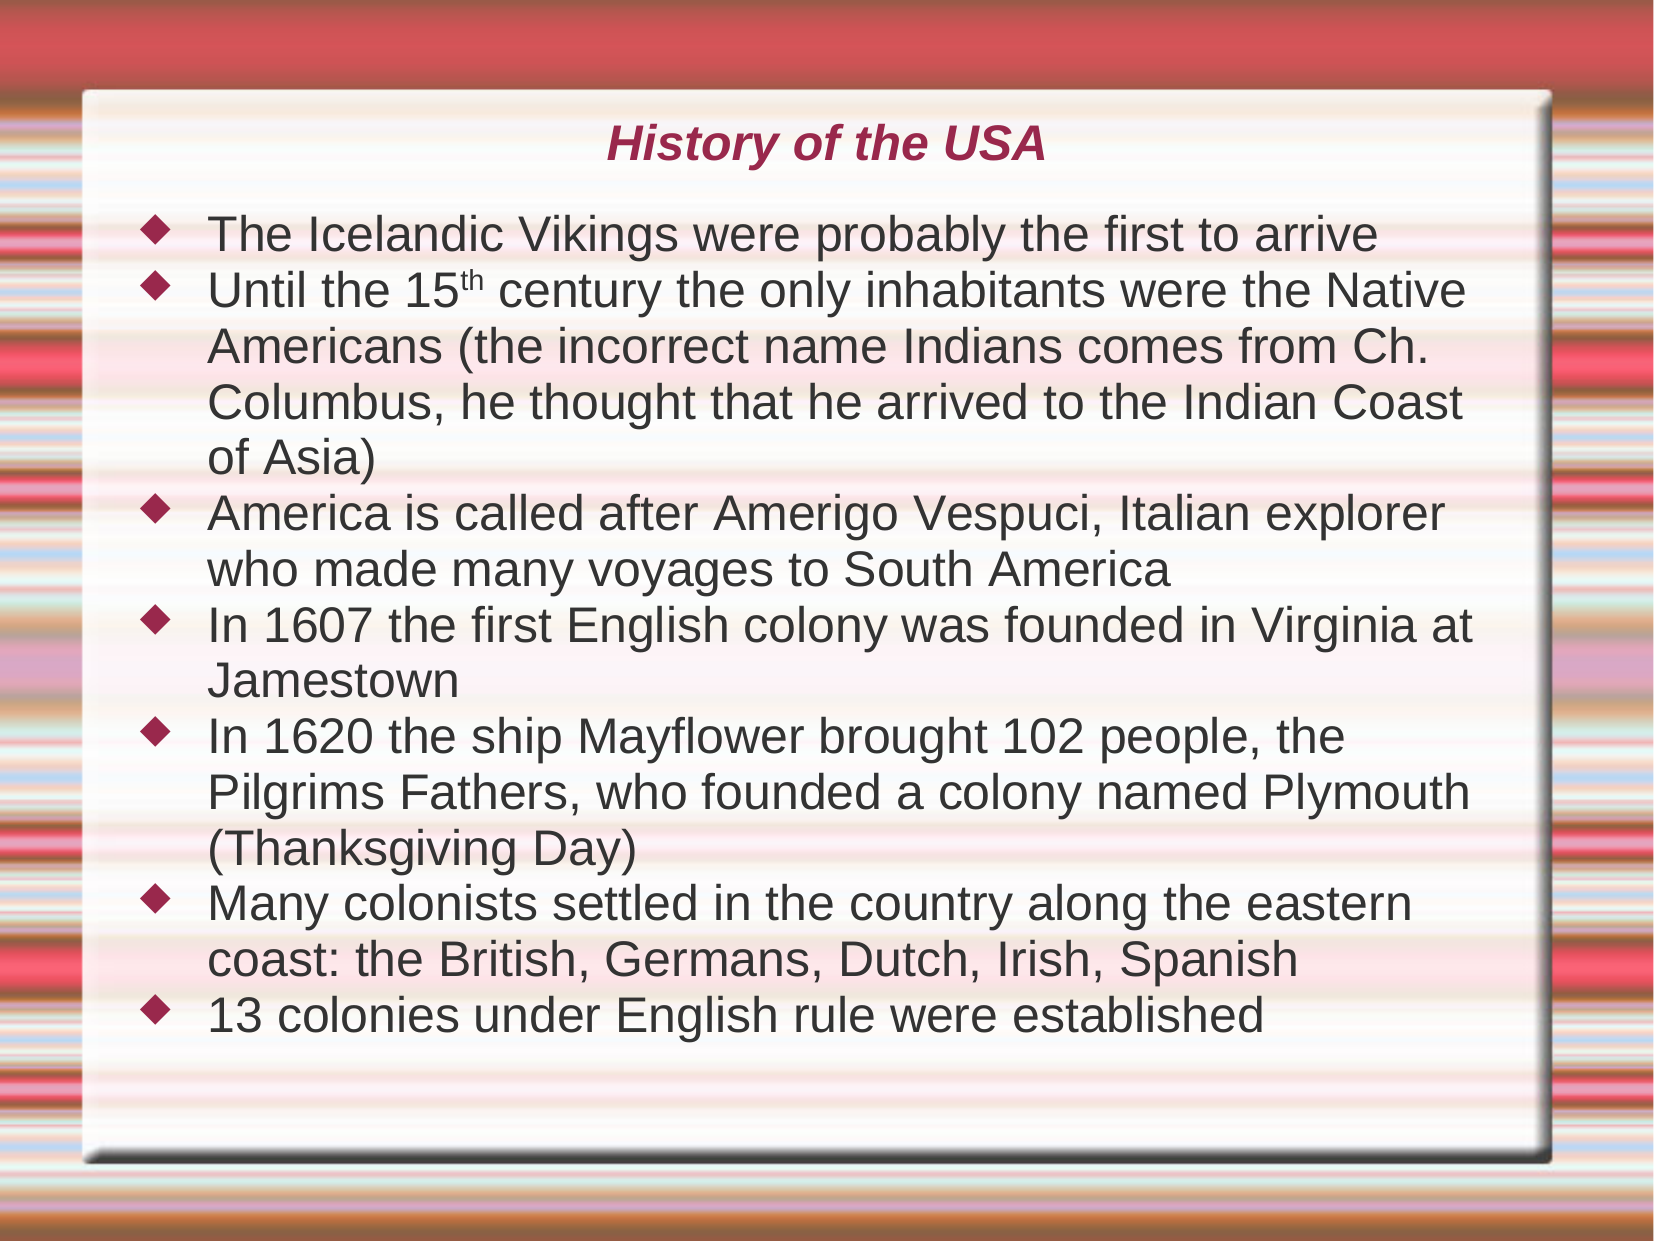

# History of the USA
The Icelandic Vikings were probably the first to arrive
Until the 15th century the only inhabitants were the Native Americans (the incorrect name Indians comes from Ch. Columbus, he thought that he arrived to the Indian Coast of Asia)
America is called after Amerigo Vespuci, Italian explorer who made many voyages to South America
In 1607 the first English colony was founded in Virginia at Jamestown
In 1620 the ship Mayflower brought 102 people, the Pilgrims Fathers, who founded a colony named Plymouth (Thanksgiving Day)
Many colonists settled in the country along the eastern coast: the British, Germans, Dutch, Irish, Spanish
13 colonies under English rule were established